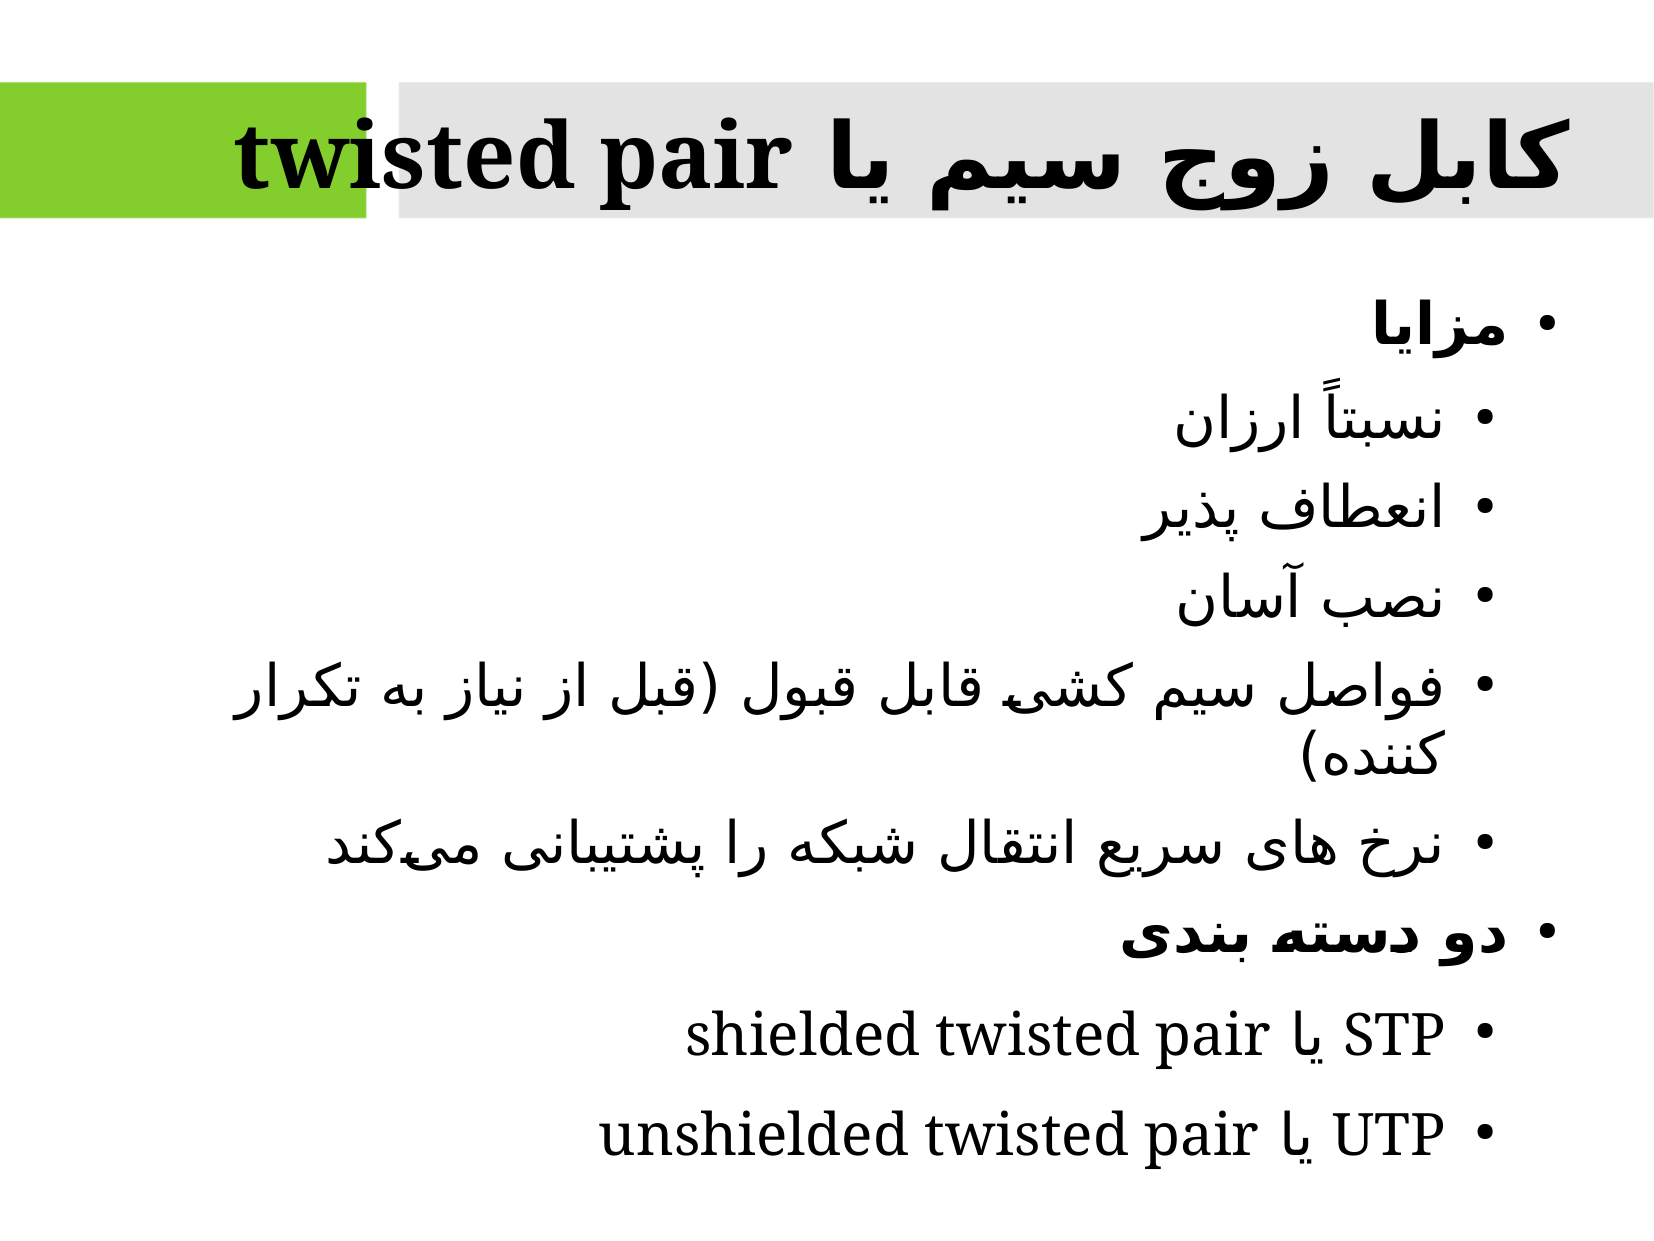

# کابل زوج سیم یا twisted pair
مزایا
نسبتاً ارزان
انعطاف پذیر
نصب آسان
فواصل سیم کشی قابل قبول (قبل از نیاز به تکرار کننده)
نرخ های سریع انتقال شبکه را پشتیبانی می‌کند
دو دسته بندی
STP یا shielded twisted pair
UTP یا unshielded twisted pair